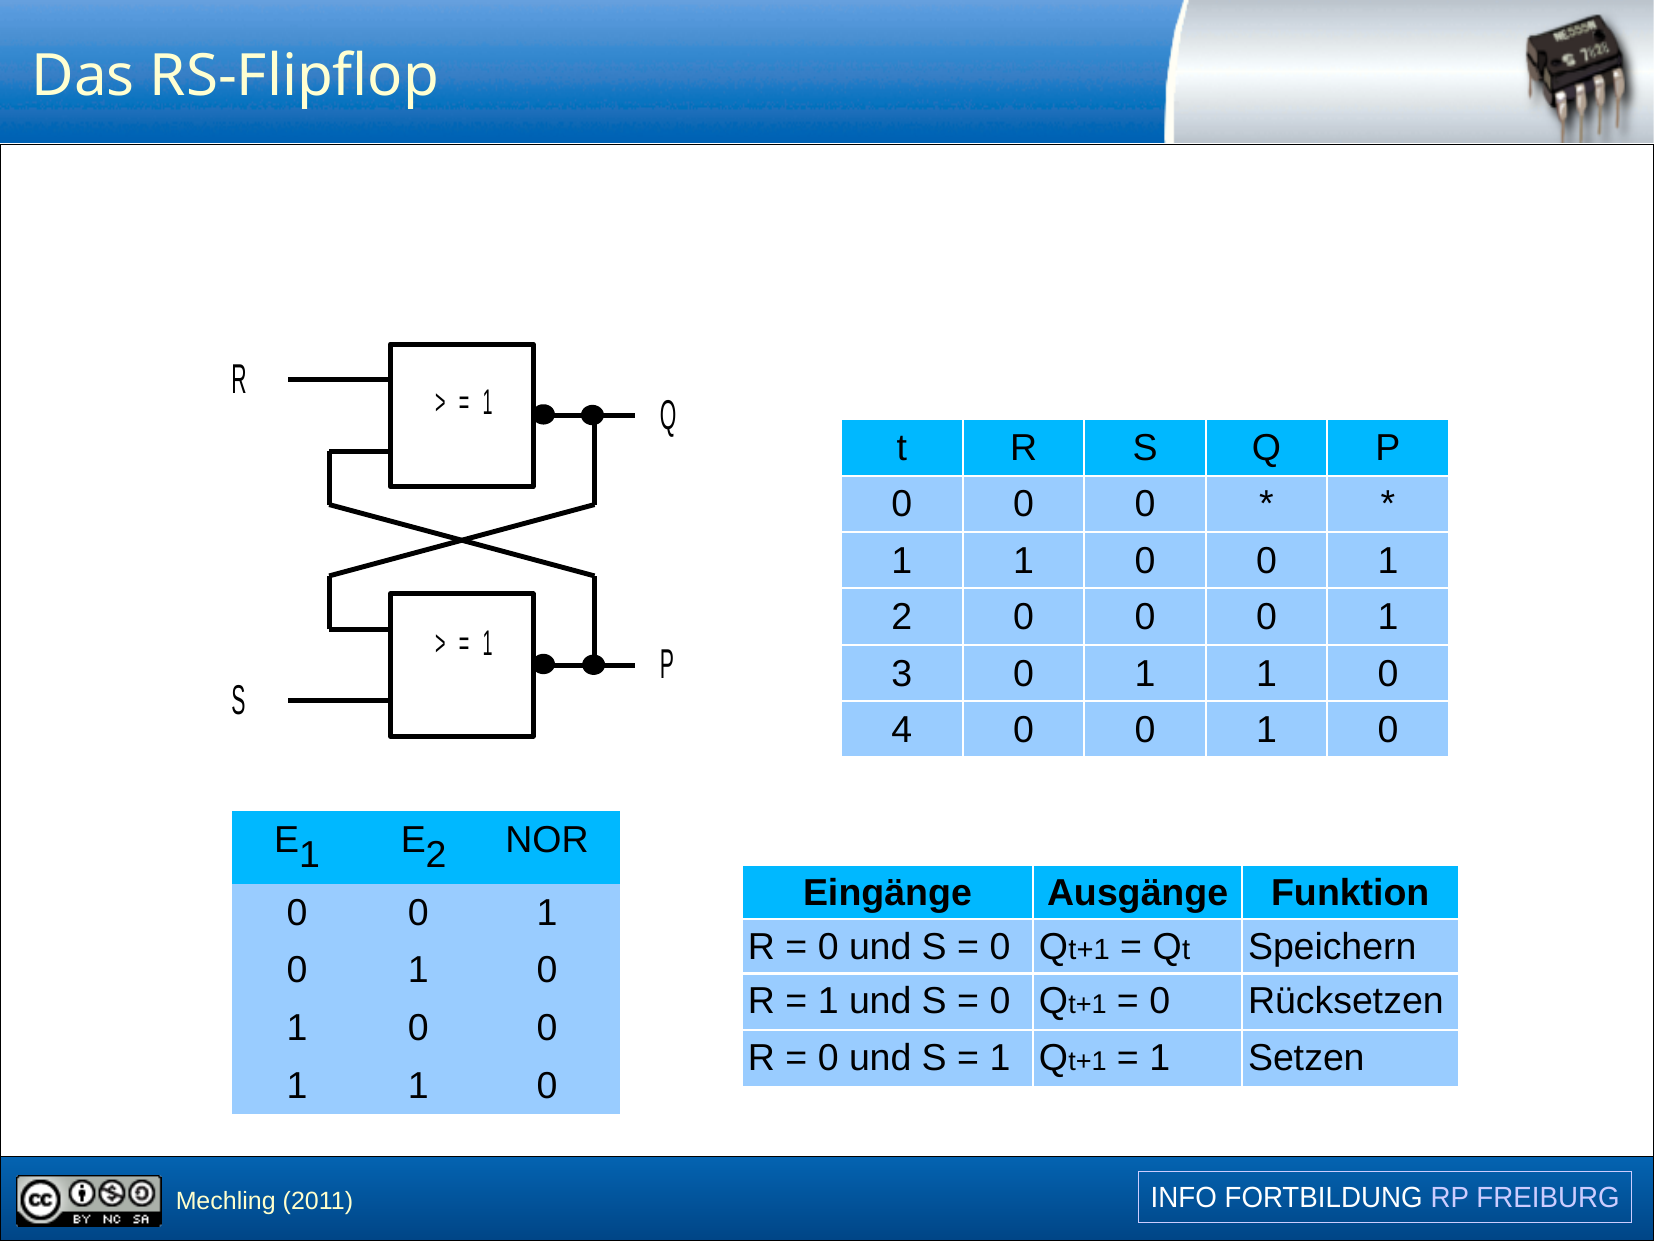

# Das RS-Flipflop
| t | R | S | Q | P |
| --- | --- | --- | --- | --- |
| 0 | 0 | 0 | \* | \* |
| 1 | 1 | 0 | 0 | 1 |
| 2 | 0 | 0 | 0 | 1 |
| 3 | 0 | 1 | 1 | 0 |
| 4 | 0 | 0 | 1 | 0 |
| E1 | E2 | NOR |
| --- | --- | --- |
| 0 | 0 | 1 |
| 0 | 1 | 0 |
| 1 | 0 | 0 |
| 1 | 1 | 0 |
| Eingänge | Ausgänge | Funktion |
| --- | --- | --- |
| R = 0 und S = 0 | Qt+1 = Qt | Speichern |
| R = 1 und S = 0 | Qt+1 = 0 | Rücksetzen |
| R = 0 und S = 1 | Qt+1 = 1 | Setzen |